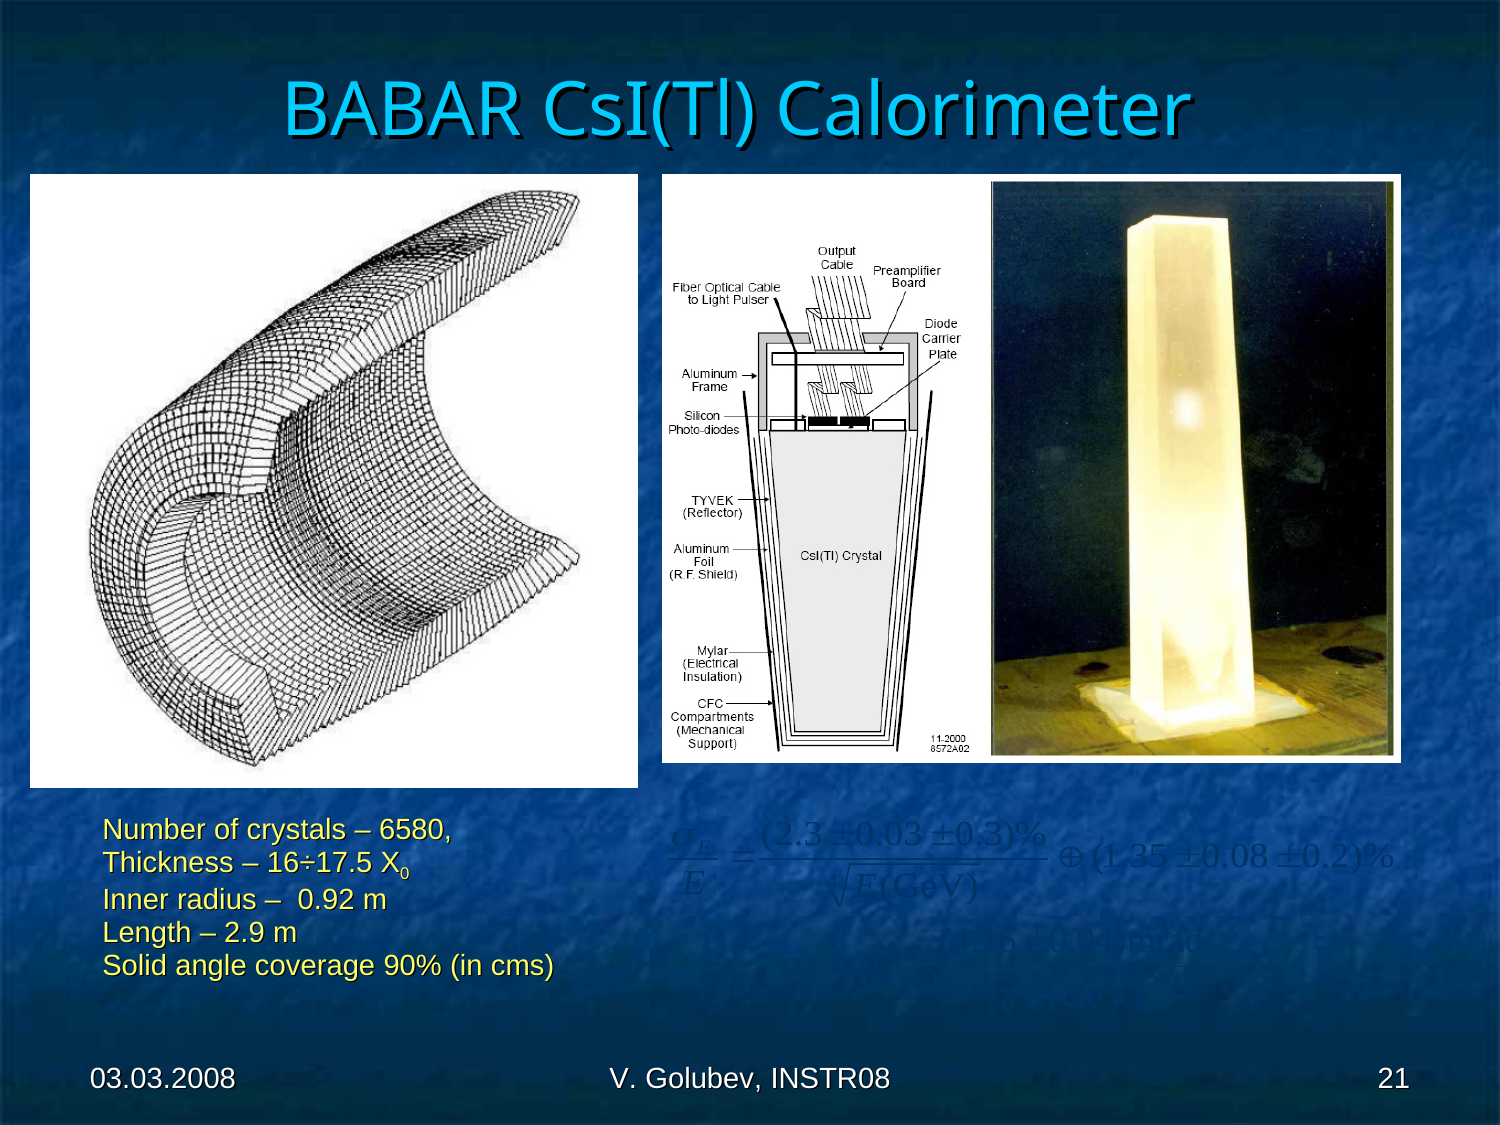

# BABAR CsI(Tl) Calorimeter
Number of crystals – 6580,
Thickness – 16÷17.5 X0
Inner radius – 0.92 m
Length – 2.9 m
Solid angle coverage 90% (in cms)
03.03.2008
V. Golubev, INSTR08
21